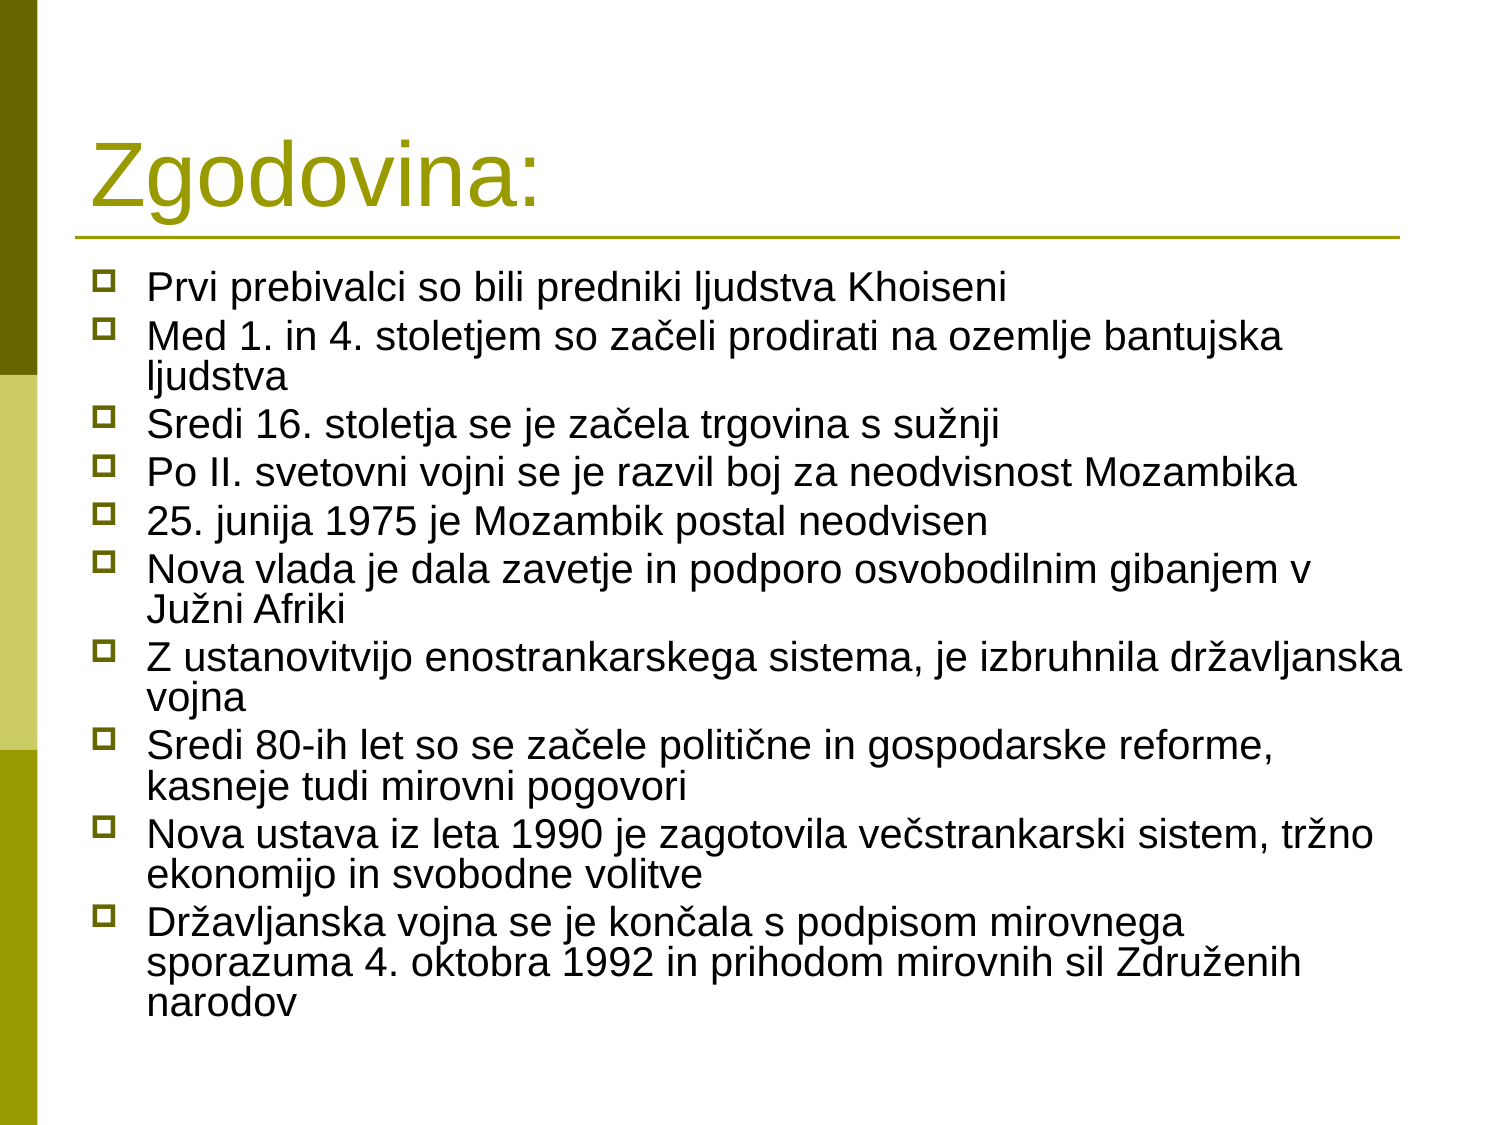

# Zgodovina:
Prvi prebivalci so bili predniki ljudstva Khoiseni
Med 1. in 4. stoletjem so začeli prodirati na ozemlje bantujska ljudstva
Sredi 16. stoletja se je začela trgovina s sužnji
Po II. svetovni vojni se je razvil boj za neodvisnost Mozambika
25. junija 1975 je Mozambik postal neodvisen
Nova vlada je dala zavetje in podporo osvobodilnim gibanjem v Južni Afriki
Z ustanovitvijo enostrankarskega sistema, je izbruhnila državljanska vojna
Sredi 80-ih let so se začele politične in gospodarske reforme, kasneje tudi mirovni pogovori
Nova ustava iz leta 1990 je zagotovila večstrankarski sistem, tržno ekonomijo in svobodne volitve
Državljanska vojna se je končala s podpisom mirovnega sporazuma 4. oktobra 1992 in prihodom mirovnih sil Združenih narodov